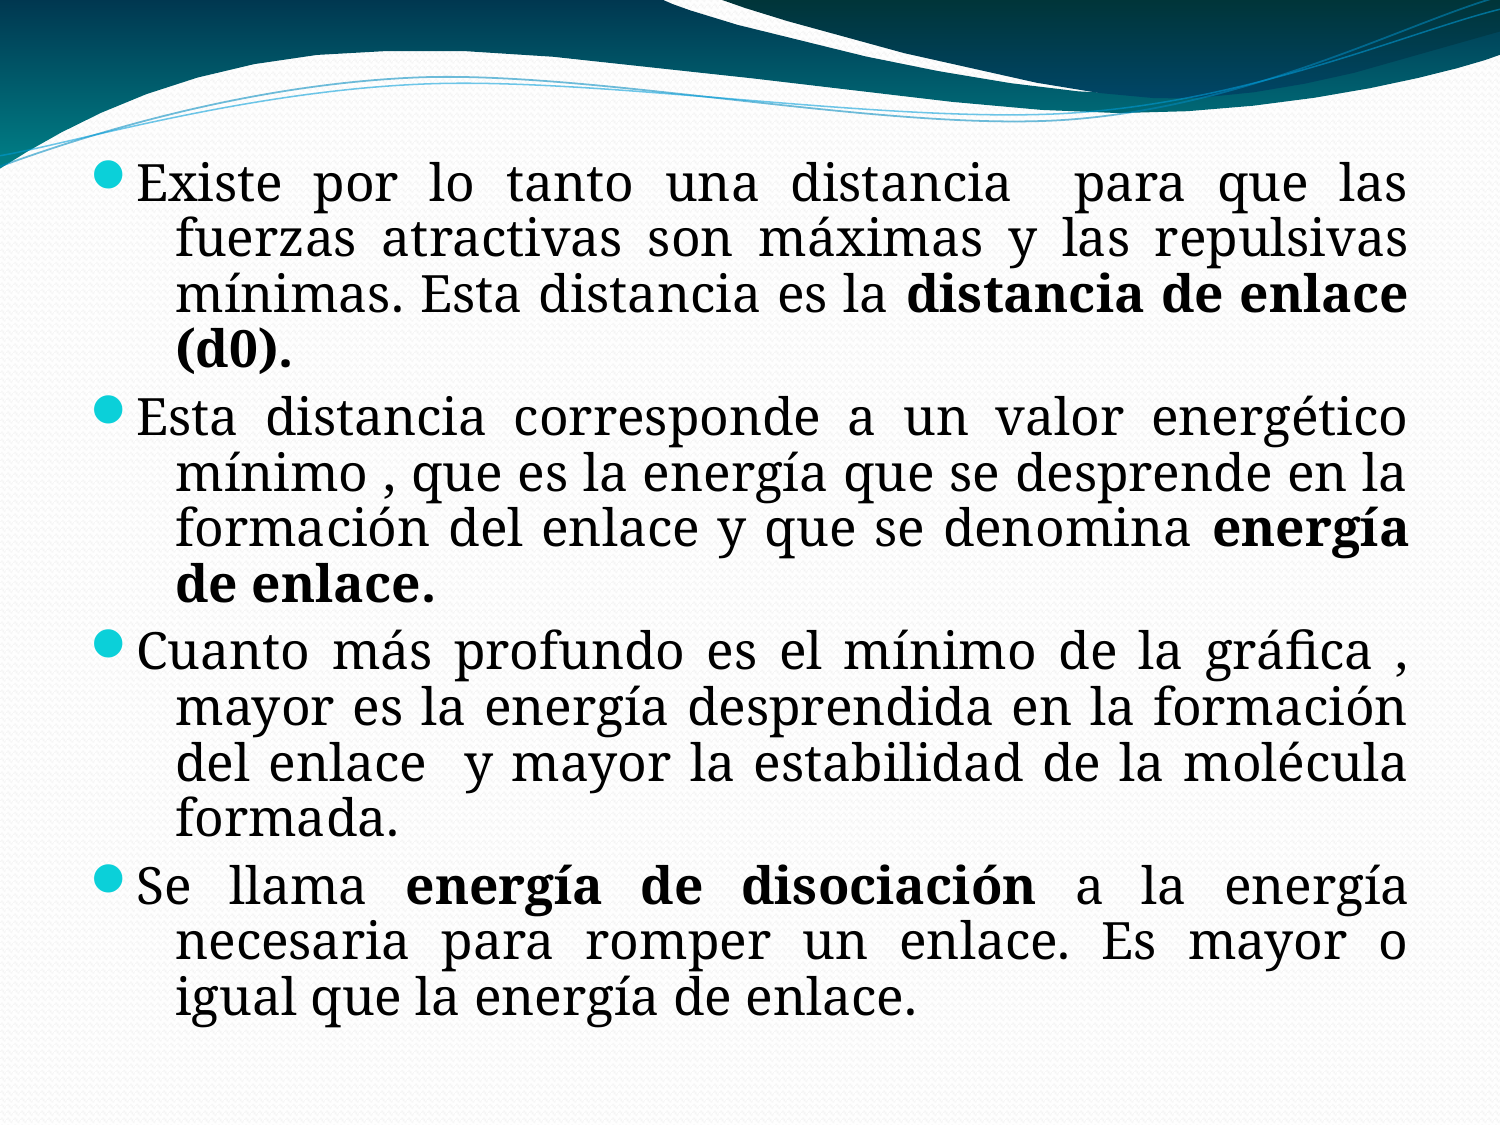

# Existe por lo tanto una distancia para que las fuerzas atractivas son máximas y las repulsivas mínimas. Esta distancia es la distancia de enlace (d0).
Esta distancia corresponde a un valor energético mínimo , que es la energía que se desprende en la formación del enlace y que se denomina energía de enlace.
Cuanto más profundo es el mínimo de la gráfica , mayor es la energía desprendida en la formación del enlace y mayor la estabilidad de la molécula formada.
Se llama energía de disociación a la energía necesaria para romper un enlace. Es mayor o igual que la energía de enlace.